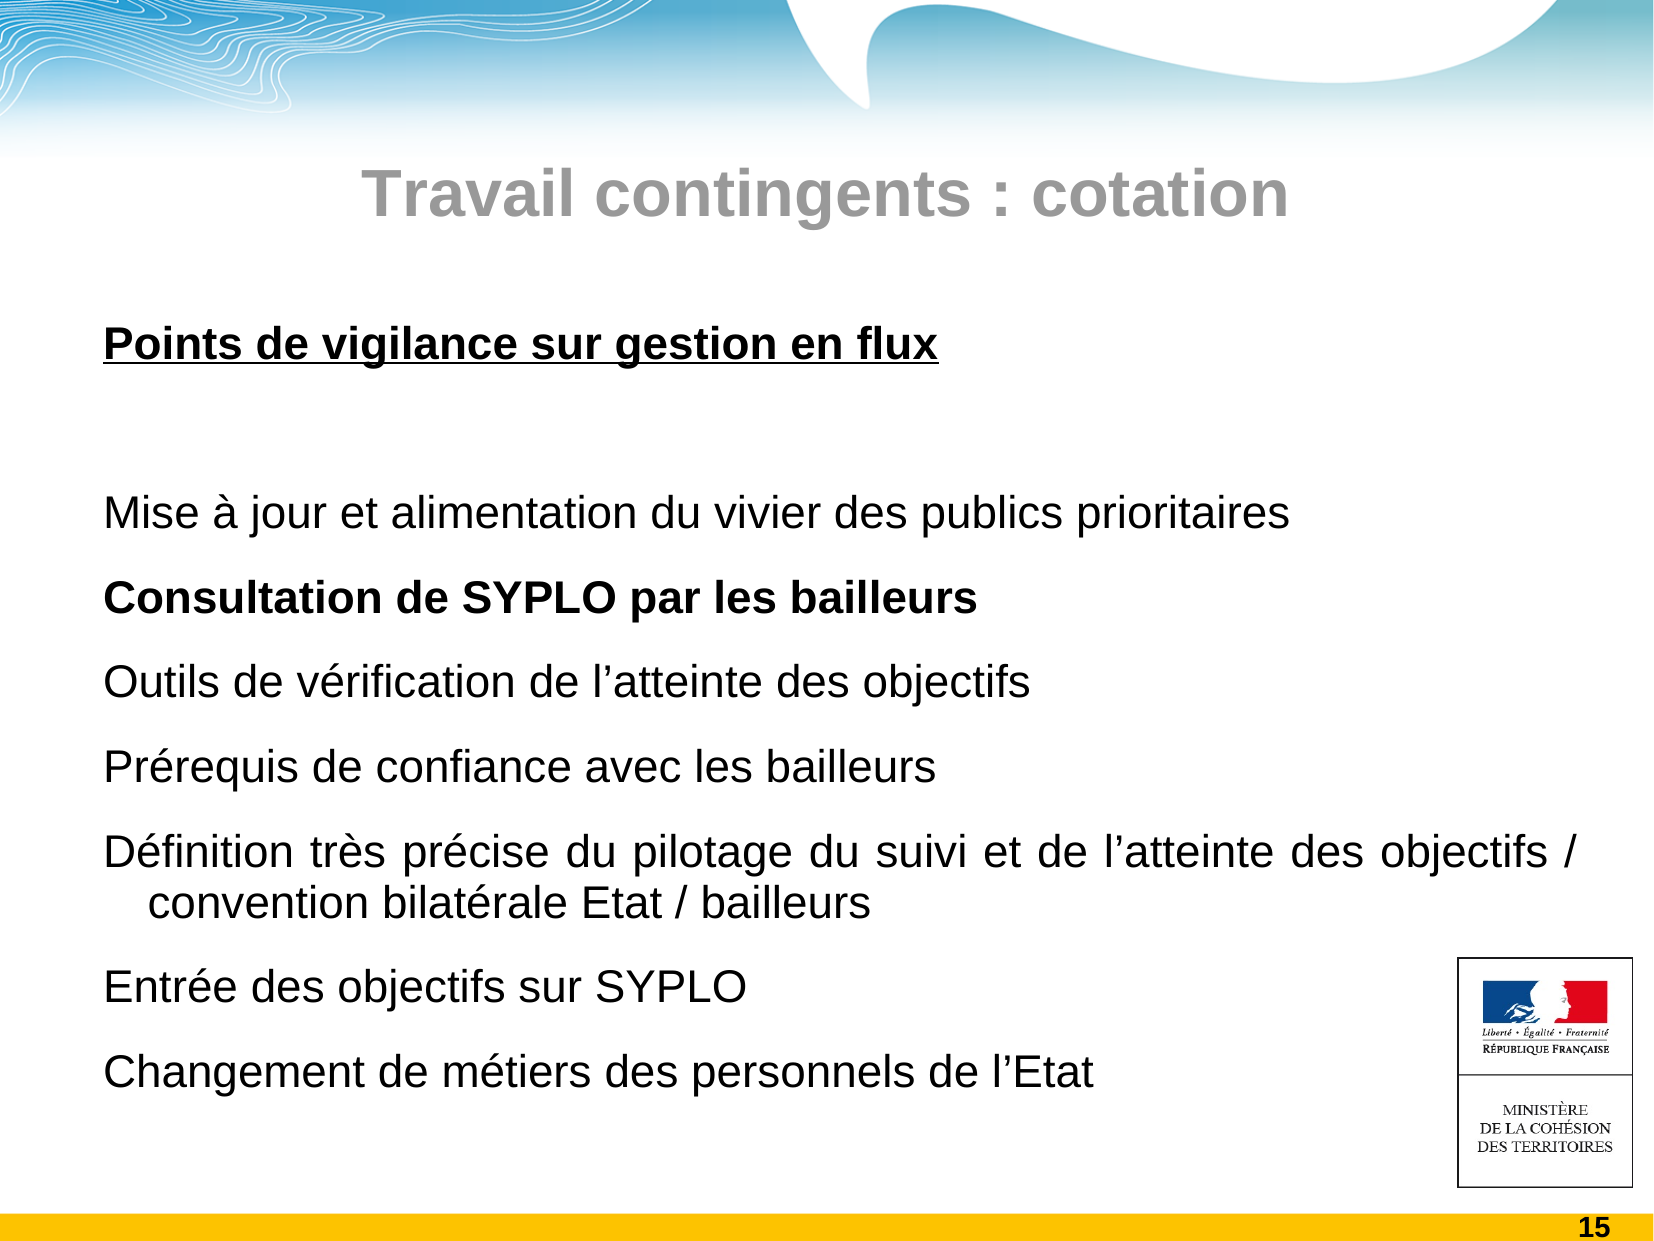

Travail contingents : cotation
Points de vigilance sur gestion en flux
Mise à jour et alimentation du vivier des publics prioritaires
Consultation de SYPLO par les bailleurs
Outils de vérification de l’atteinte des objectifs
Prérequis de confiance avec les bailleurs
Définition très précise du pilotage du suivi et de l’atteinte des objectifs / convention bilatérale Etat / bailleurs
Entrée des objectifs sur SYPLO
Changement de métiers des personnels de l’Etat